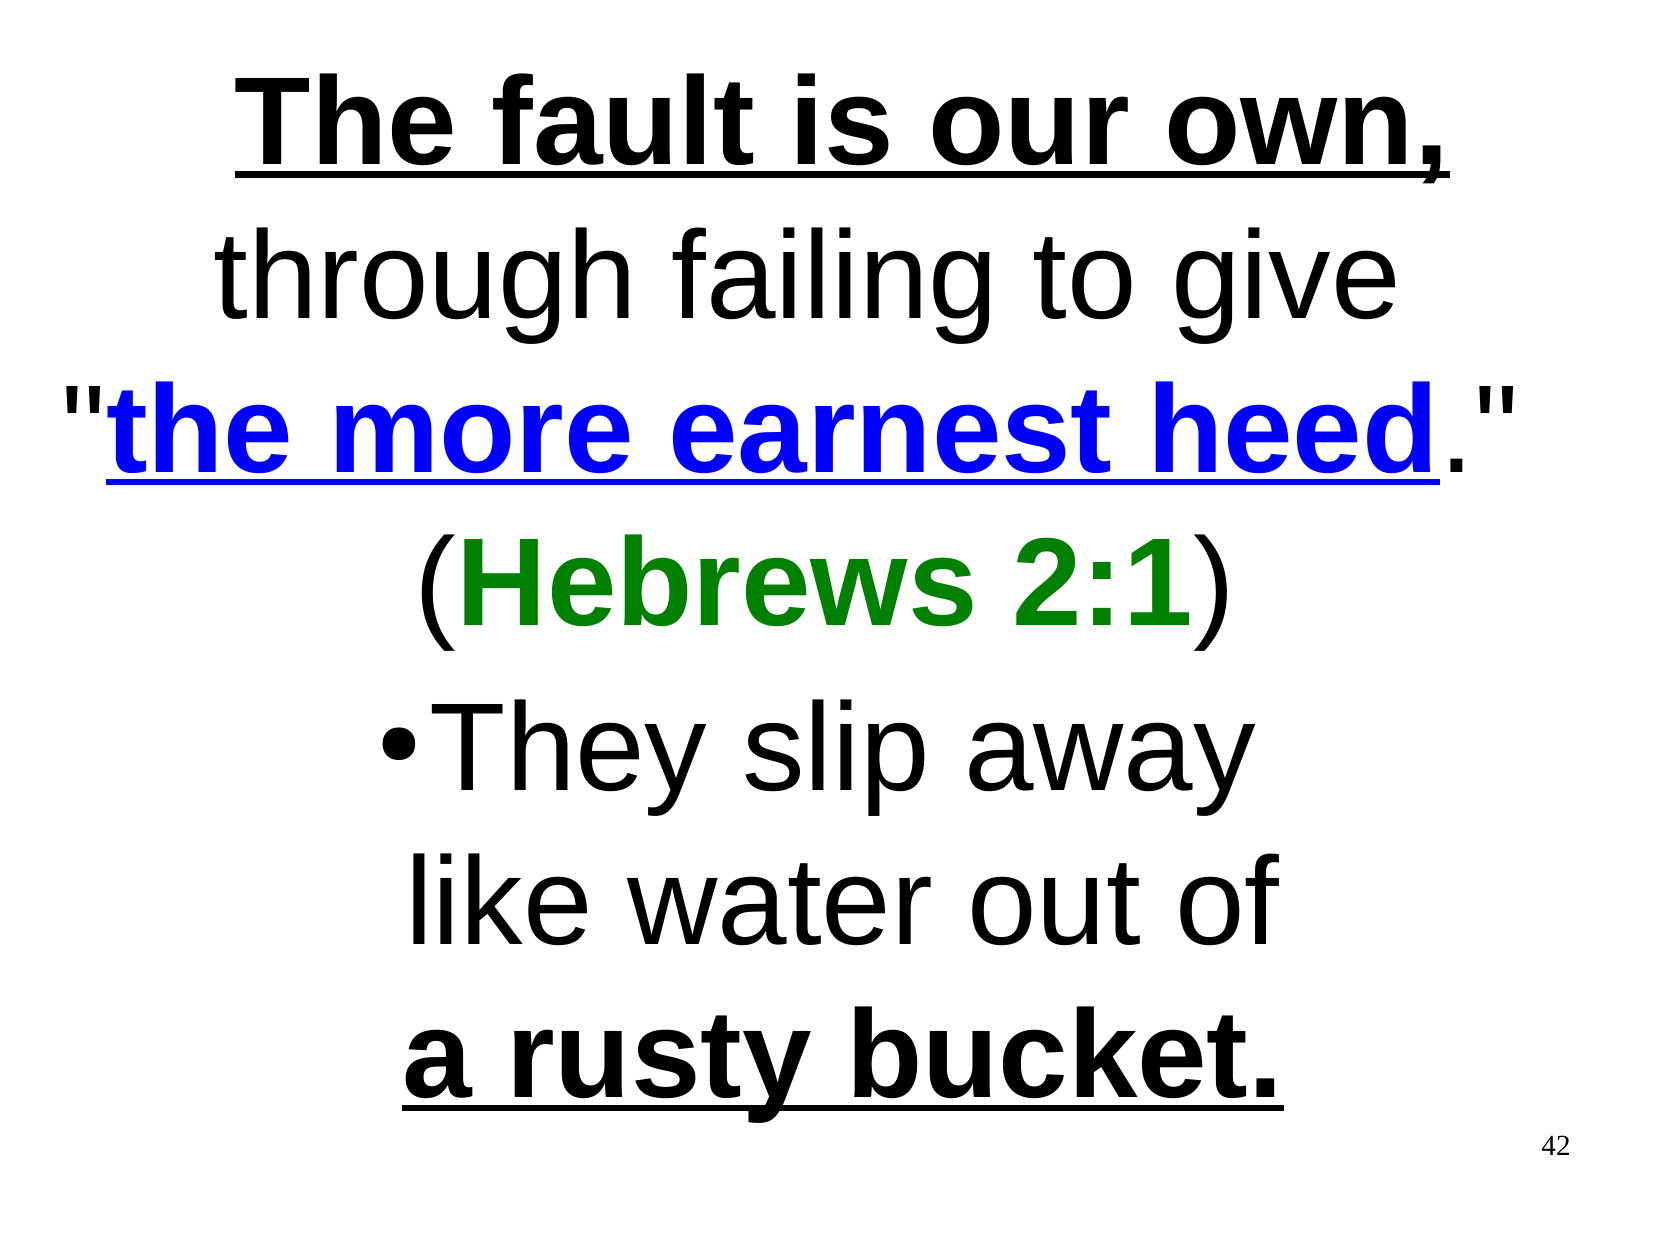

# The fault is our own, through failing to give "the more earnest heed." (Hebrews 2:1)
They slip away
like water out of
a rusty bucket.
42